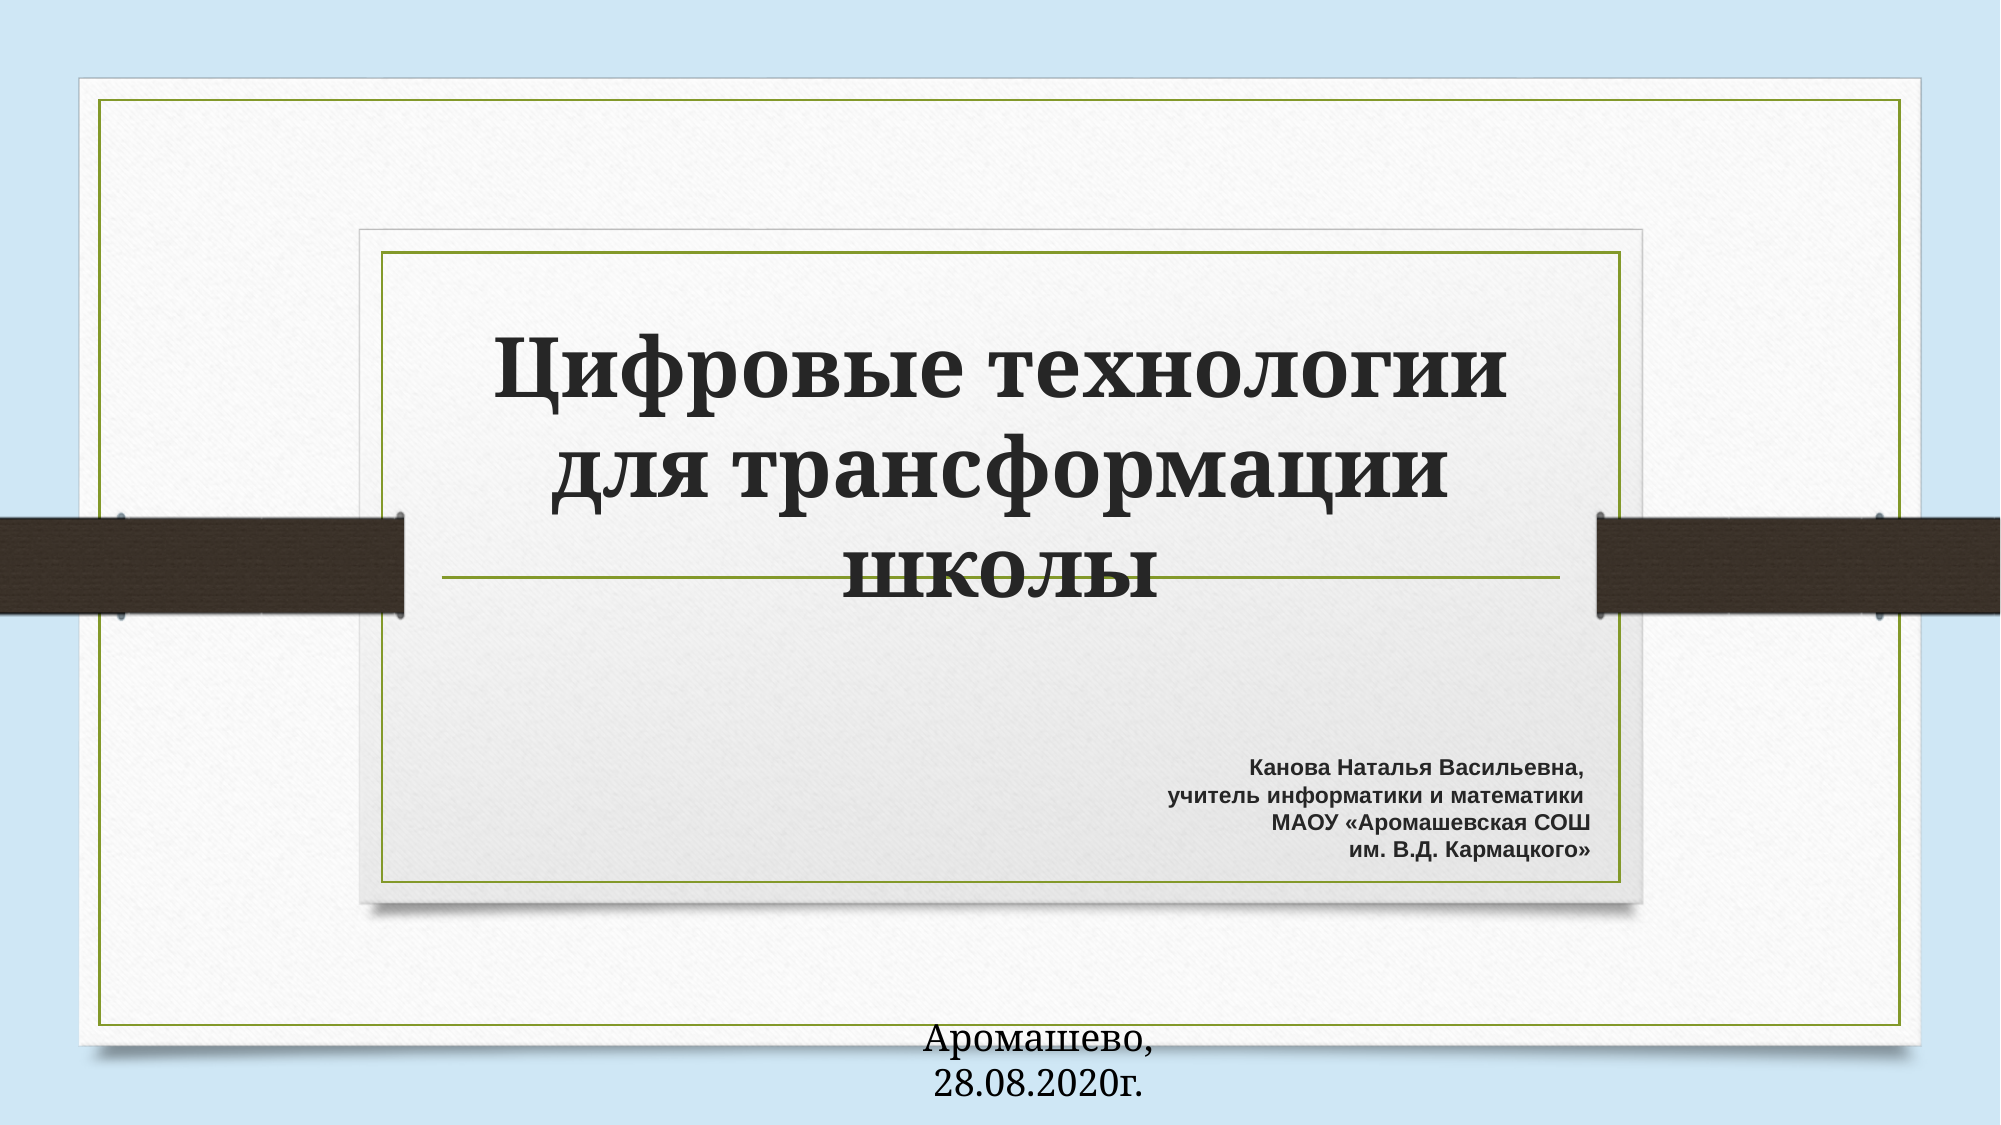

# Цифровые технологии для трансформации школы
Канова Наталья Васильевна,
учитель информатики и математики
МАОУ «Аромашевская СОШ
 им. В.Д. Кармацкого»
Аромашево, 28.08.2020г.